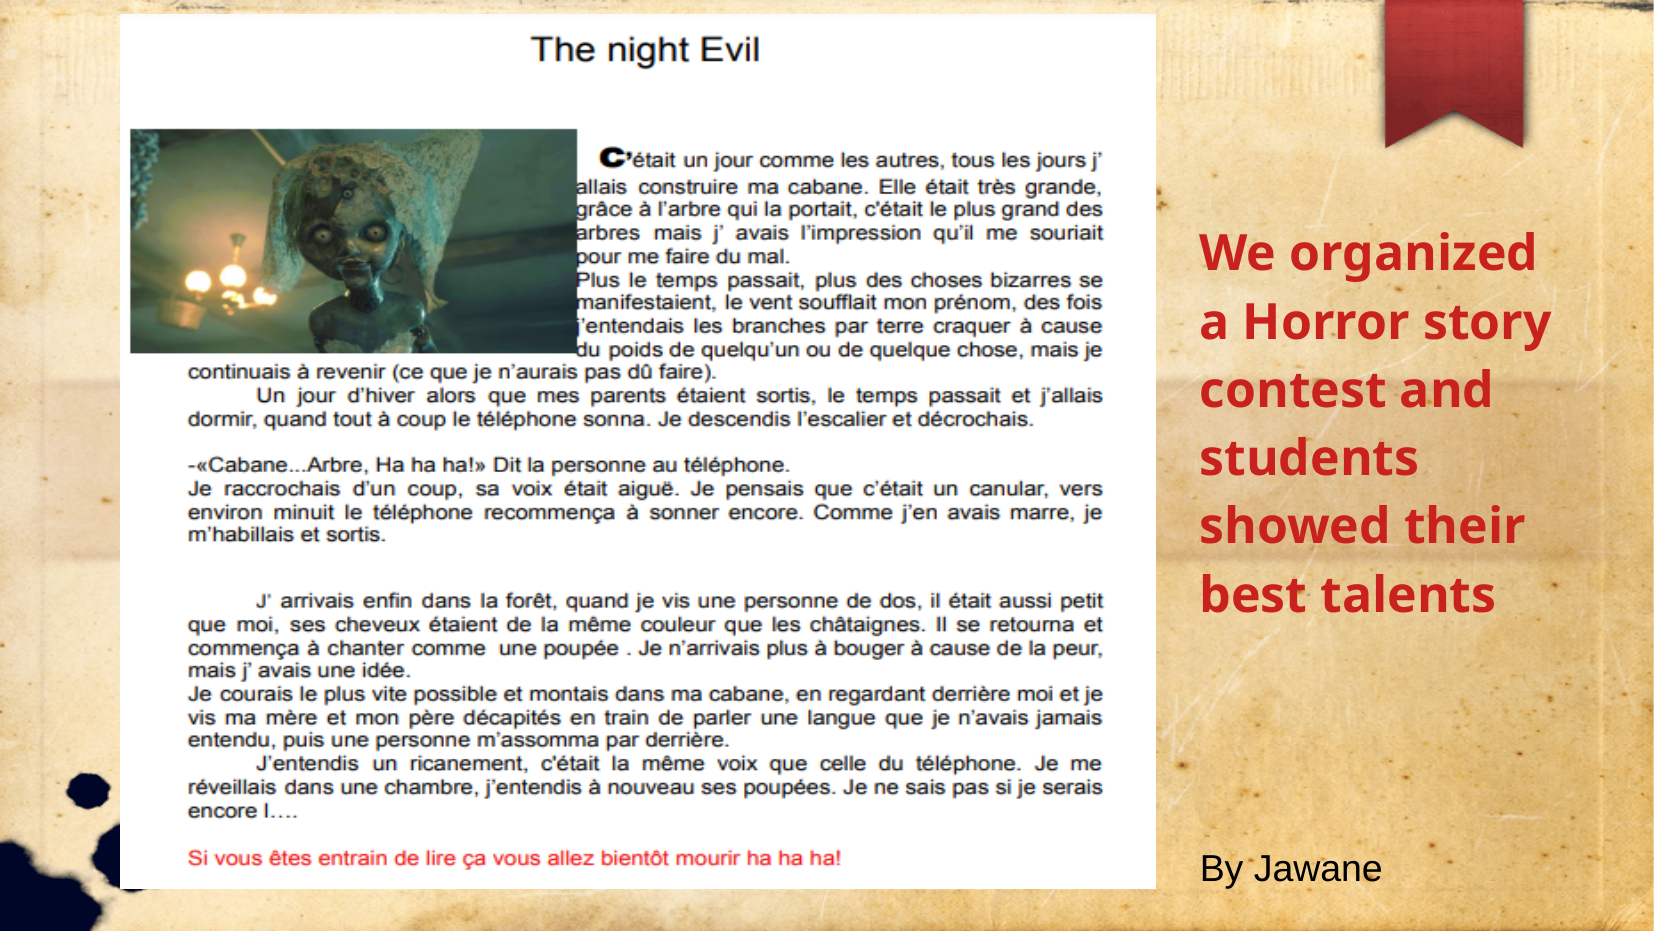

We organized a Horror story contest and students showed their best talents
By Jawane